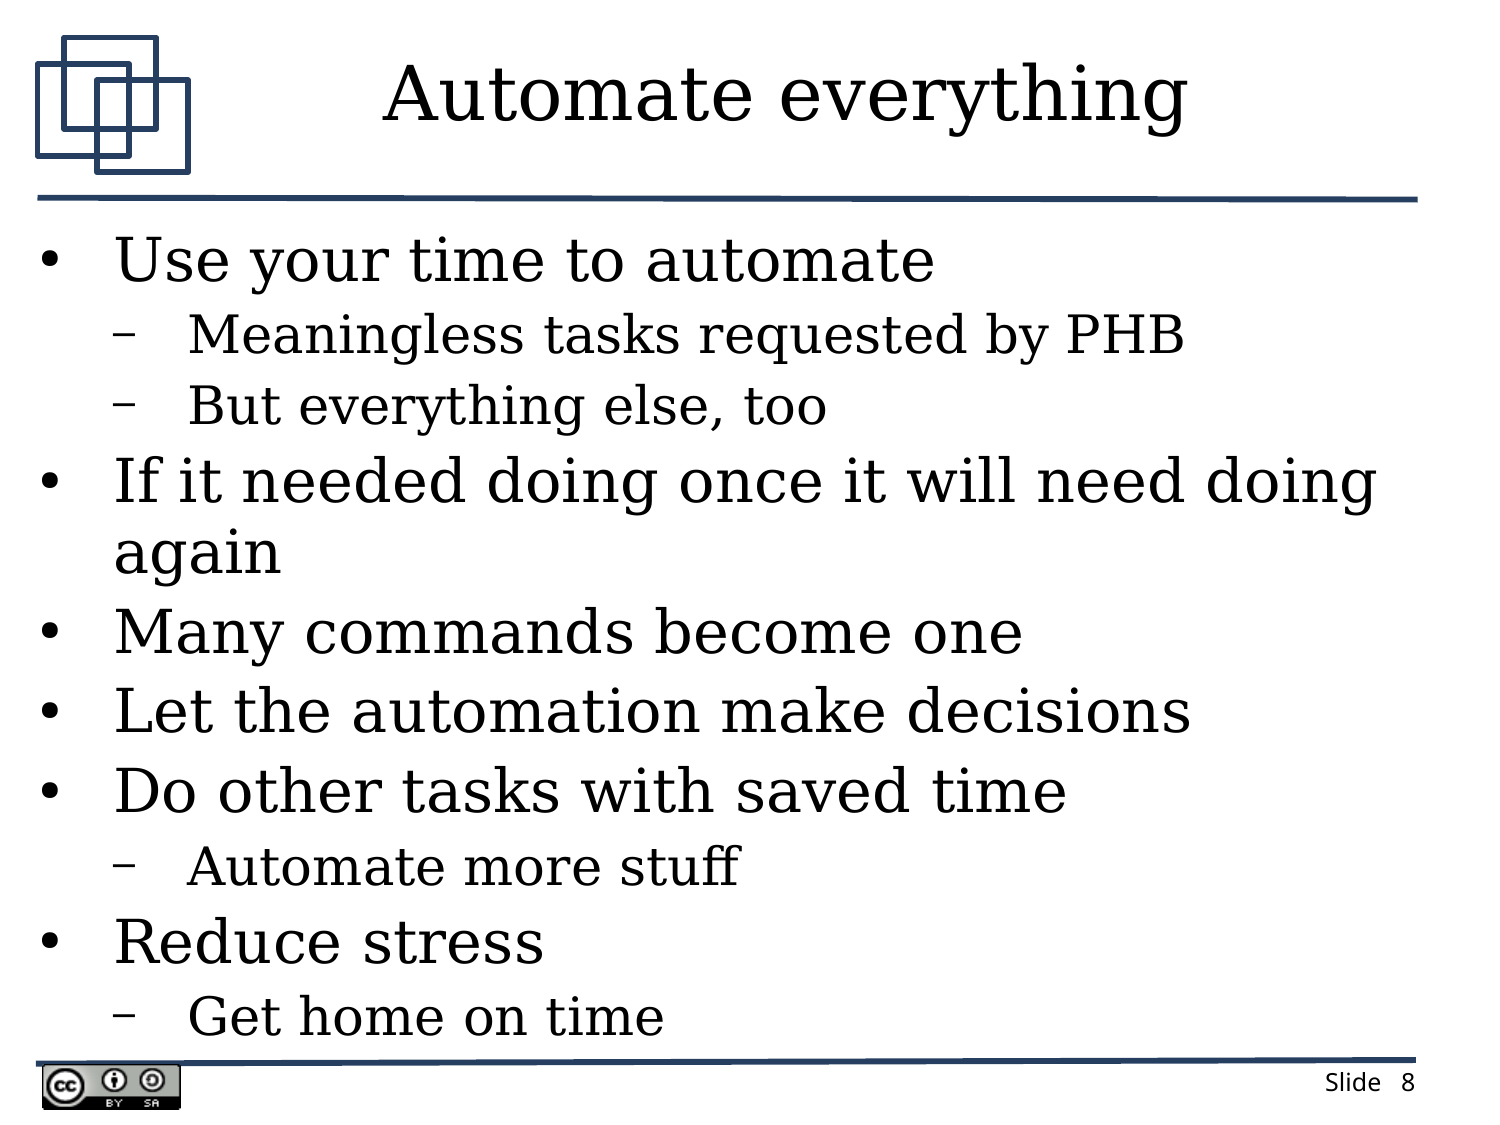

# Automate everything
Use your time to automate
Meaningless tasks requested by PHB
But everything else, too
If it needed doing once it will need doing again
Many commands become one
Let the automation make decisions
Do other tasks with saved time
Automate more stuff
Reduce stress
Get home on time